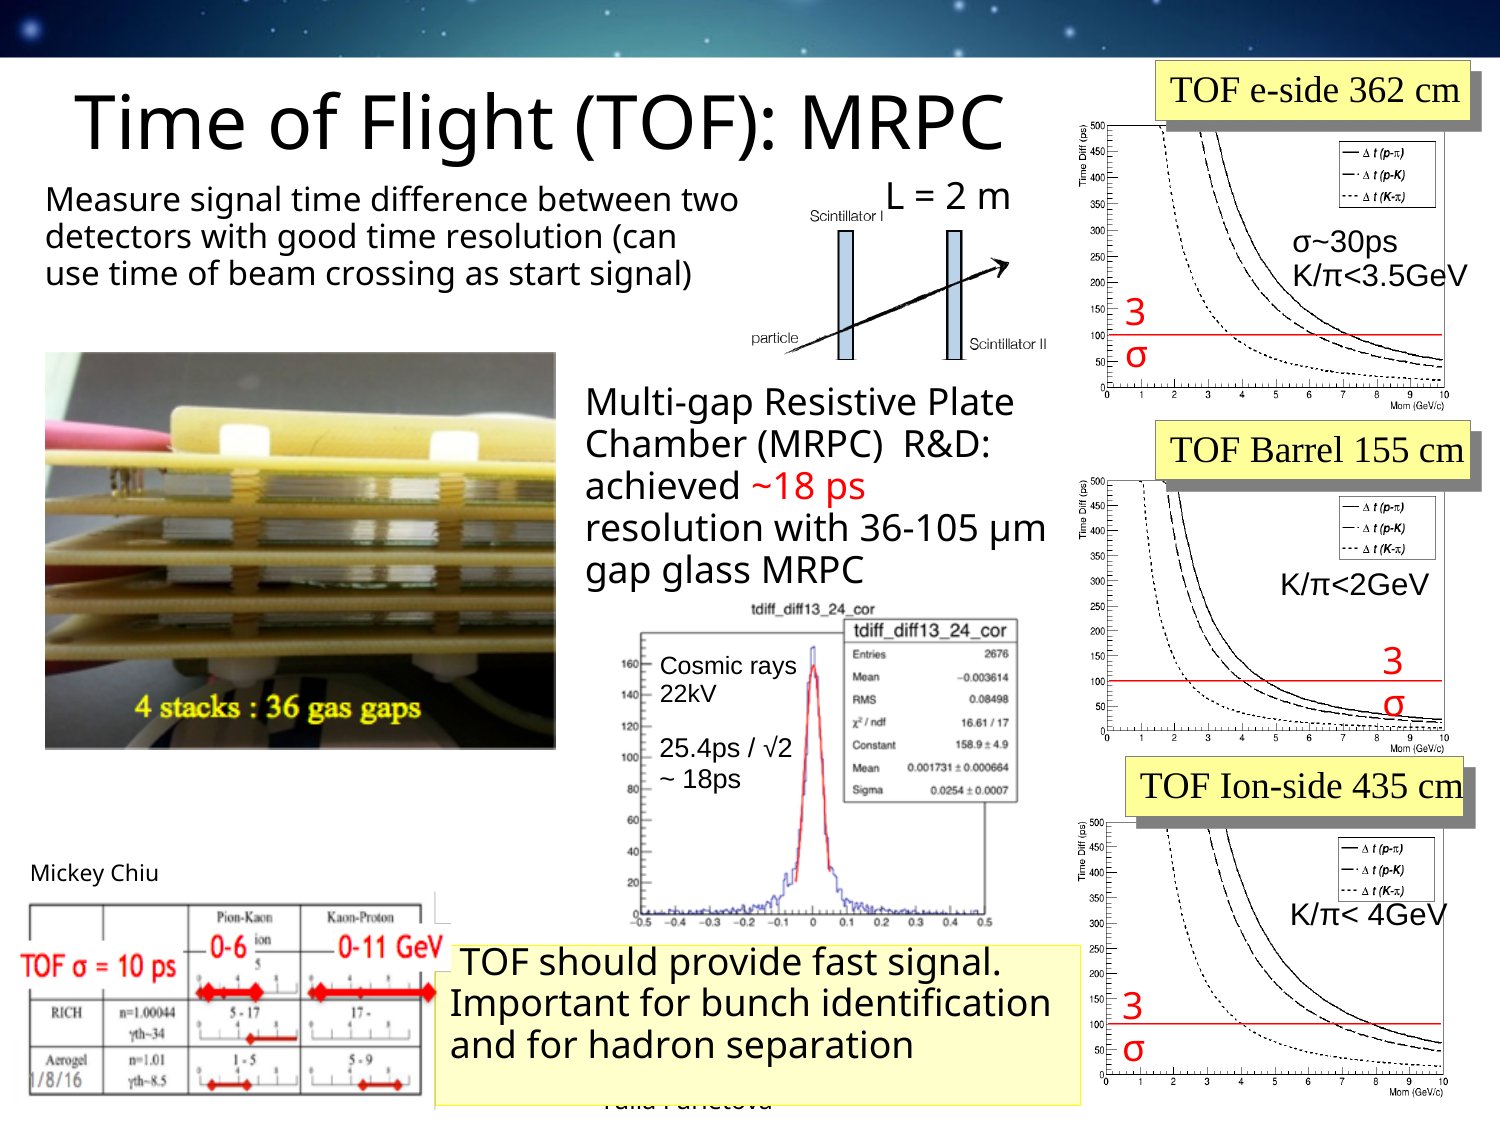

TOF e-side 362 cm
Time of Flight (TOF): MRPC
L = 2 m
Measure signal time difference between two
detectors with good time resolution (can
use time of beam crossing as start signal)
σ~30ps
K/π<3.5GeV
3σ
Multi-gap Resistive Plate Chamber (MRPC) R&D: achieved ~18 ps resolution with 36-105 μm gap glass MRPC
TOF Barrel 155 cm
K/π<2GeV
3σ
Cosmic rays
22kV
25.4ps / √2
~ 18ps
TOF Ion-side 435 cm
Mickey Chiu
K/π< 4GeV
 TOF should provide fast signal.
Important for bunch identification
and for hadron separation
3σ
18
Yulia Furletova